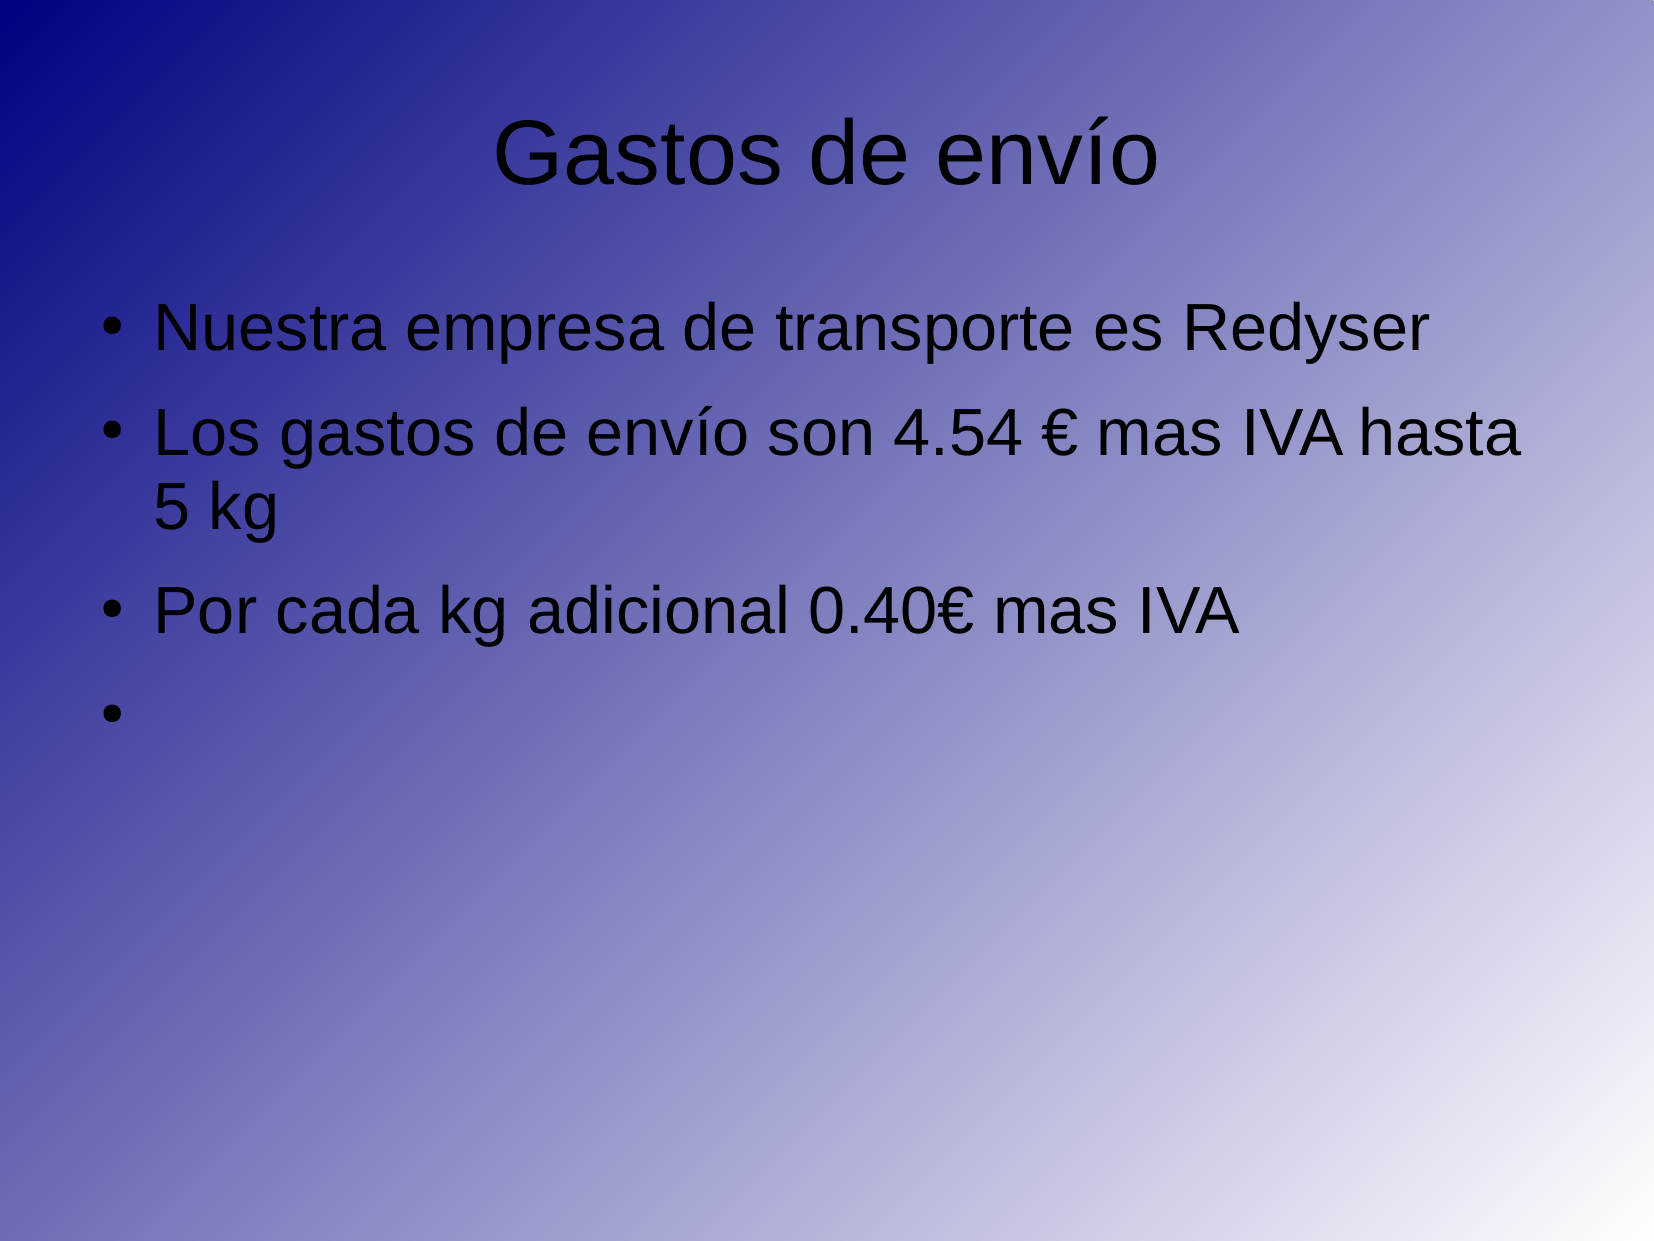

# Gastos de envío
Nuestra empresa de transporte es Redyser
Los gastos de envío son 4.54 € mas IVA hasta 5 kg
Por cada kg adicional 0.40€ mas IVA